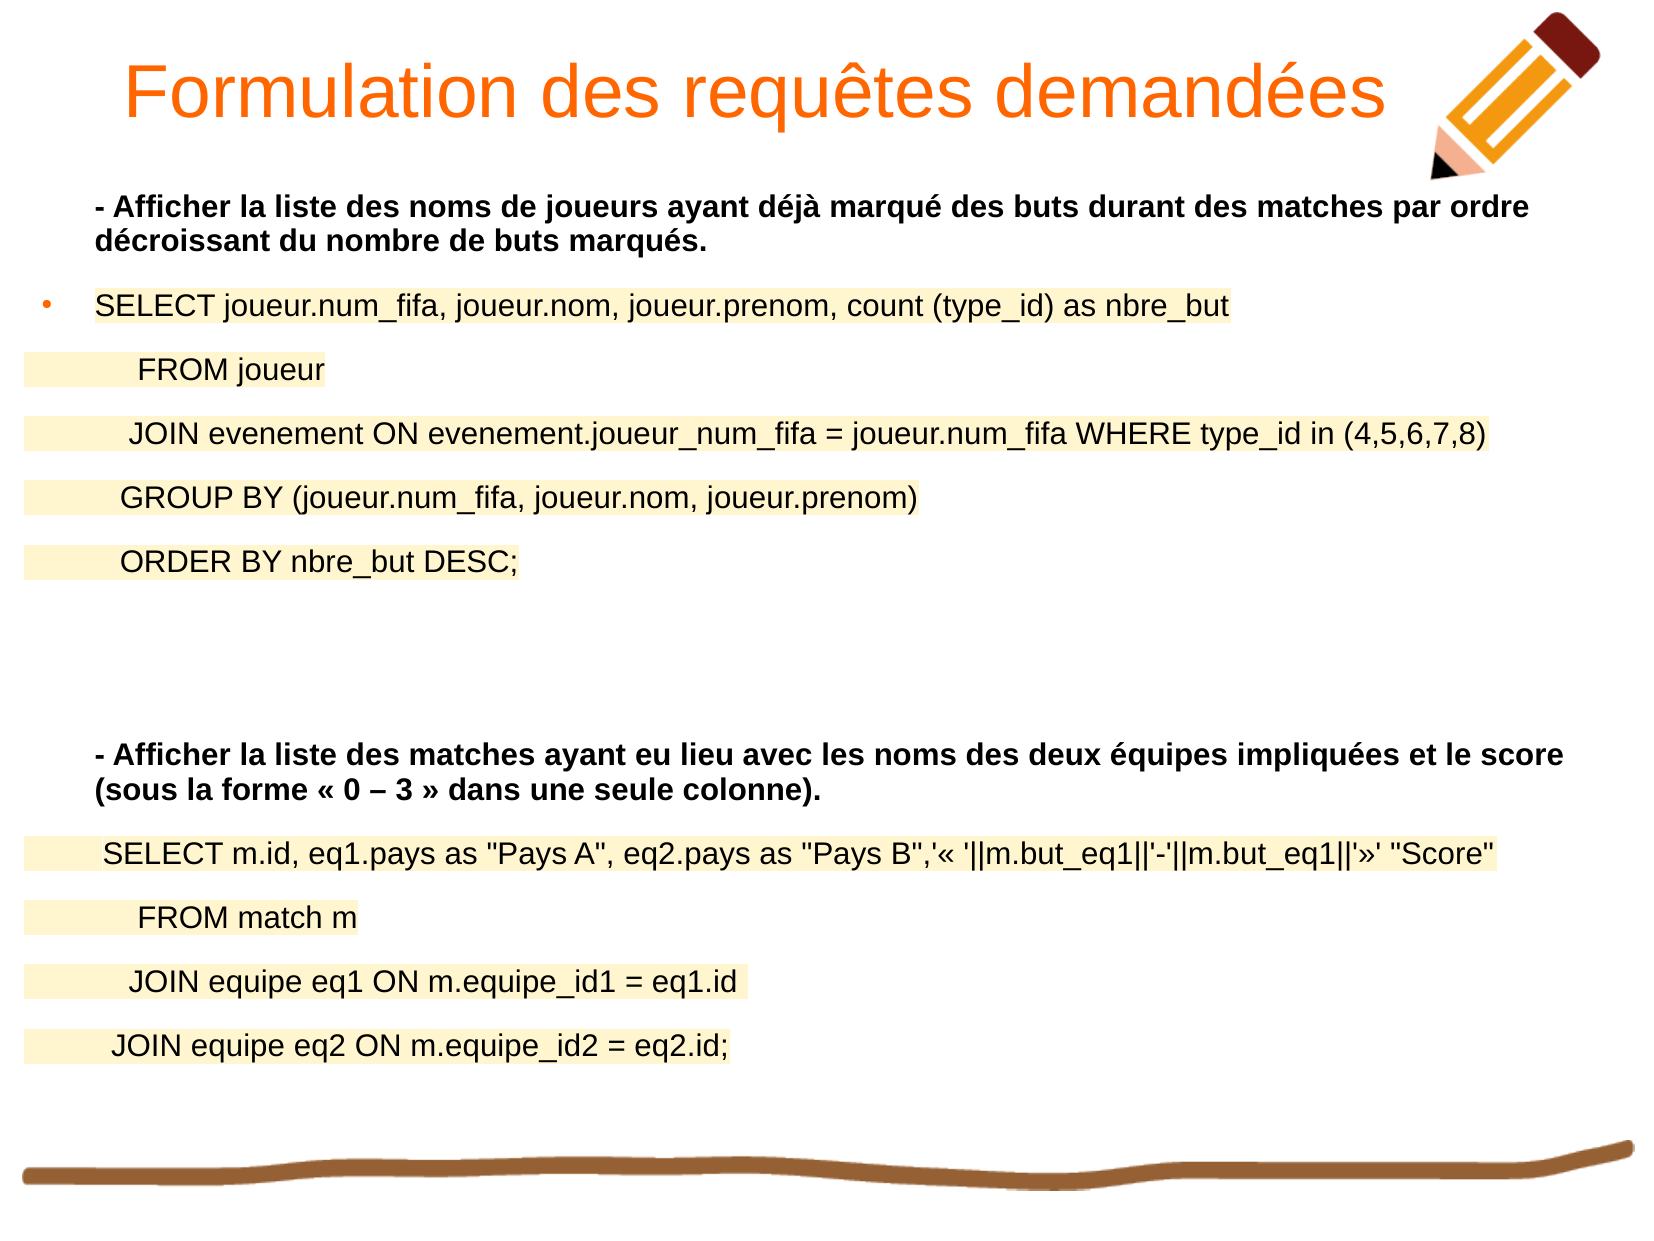

# Formulation des requêtes demandées
- Afficher la liste des noms de joueurs ayant déjà marqué des buts durant des matches par ordre décroissant du nombre de buts marqués.
SELECT joueur.num_fifa, joueur.nom, joueur.prenom, count (type_id) as nbre_but
 FROM joueur
 JOIN evenement ON evenement.joueur_num_fifa = joueur.num_fifa WHERE type_id in (4,5,6,7,8)
 GROUP BY (joueur.num_fifa, joueur.nom, joueur.prenom)
 ORDER BY nbre_but DESC;
- Afficher la liste des matches ayant eu lieu avec les noms des deux équipes impliquées et le score (sous la forme « 0 – 3 » dans une seule colonne).
 SELECT m.id, eq1.pays as "Pays A", eq2.pays as "Pays B",'« '||m.but_eq1||'-'||m.but_eq1||'»' "Score"
 FROM match m
 JOIN equipe eq1 ON m.equipe_id1 = eq1.id
 JOIN equipe eq2 ON m.equipe_id2 = eq2.id;